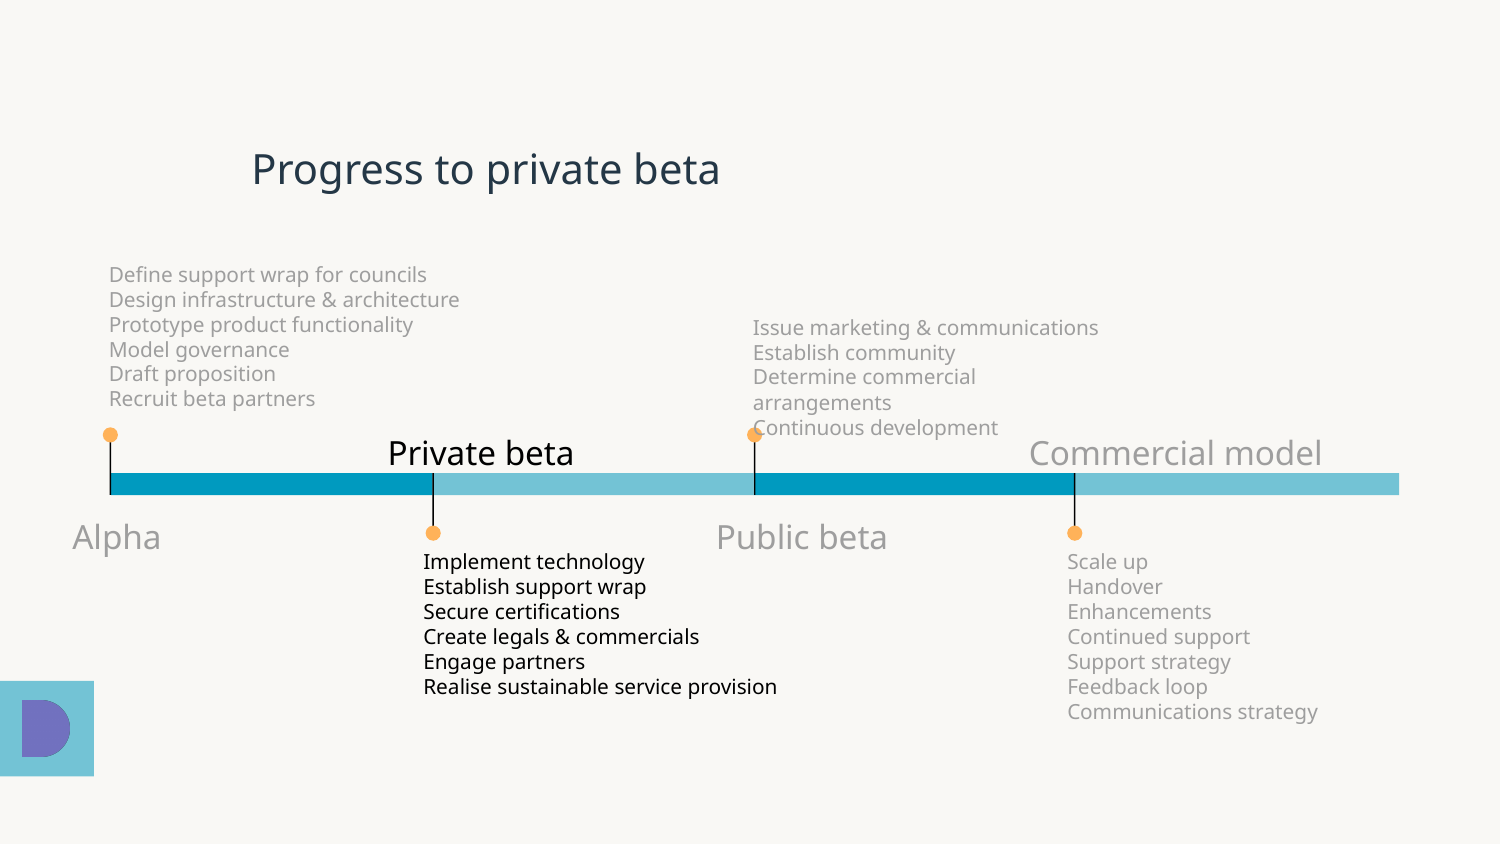

# Progress to private beta
Define support wrap for councils
Design infrastructure & architecture
Prototype product functionality
Model governance
Draft proposition
Recruit beta partners
Alpha
Issue marketing & communications
Establish community
Determine commercial arrangements
Continuous development
Public beta
Private beta
Implement technology
Establish support wrap
Secure certifications
Create legals & commercials
Engage partners
Realise sustainable service provision
Commercial model
Scale up
Handover
Enhancements
Continued support
Support strategy
Feedback loop
Communications strategy